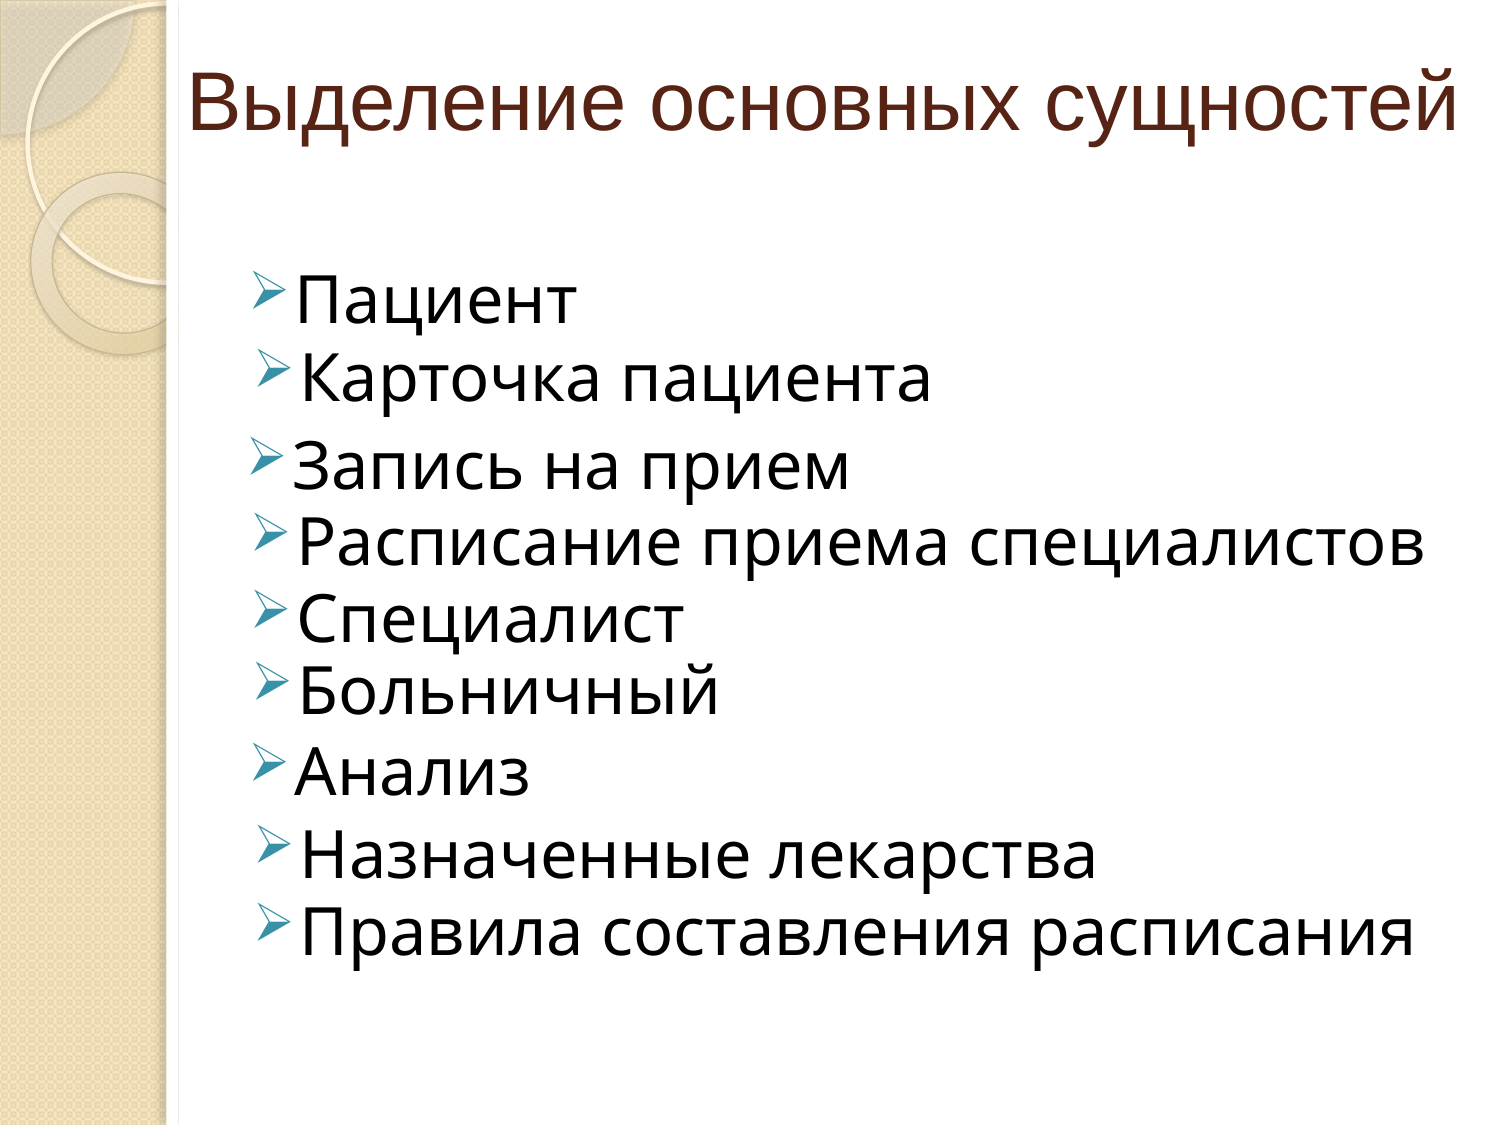

Выделение основных сущностей
Пациент
# Карточка пациента
Запись на прием
Расписание приема специалистов
Специалист
Больничный
Анализ
Назначенные лекарства
Правила составления расписания